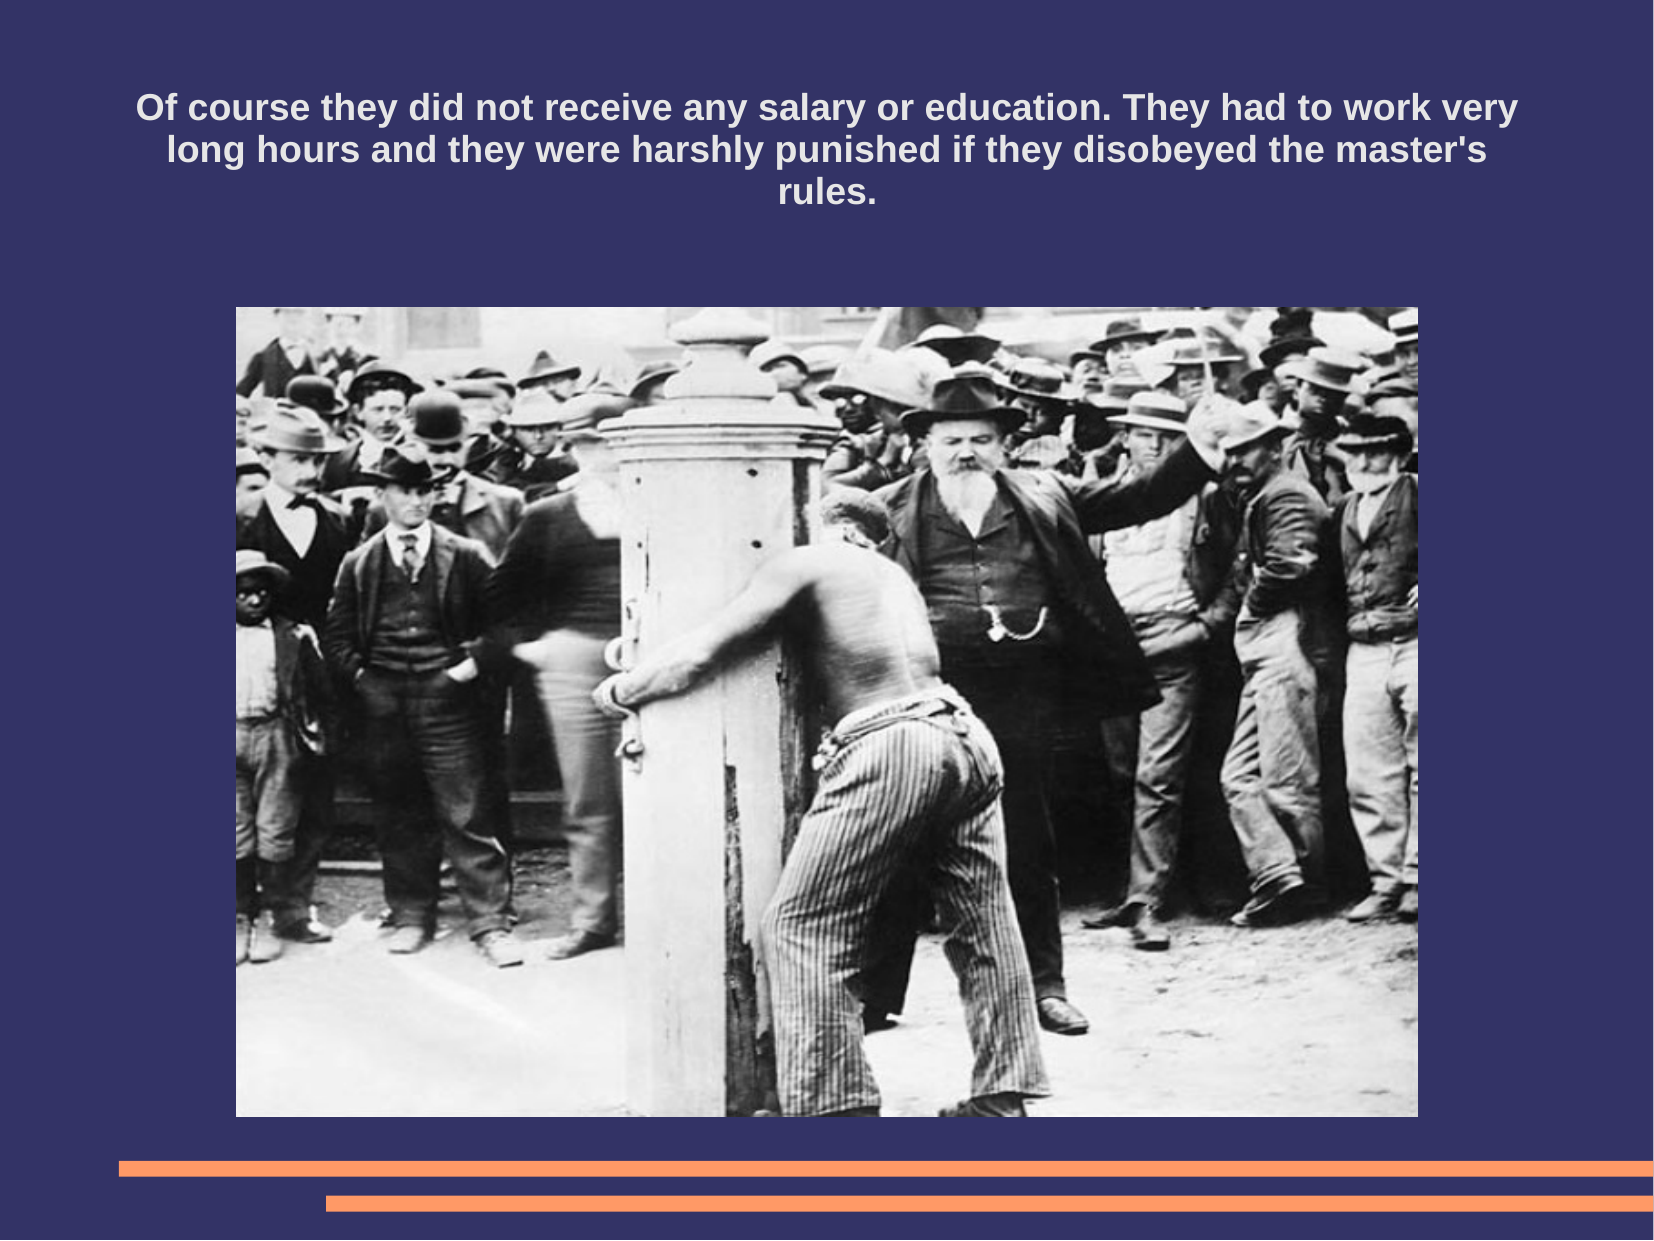

# Of course they did not receive any salary or education. They had to work very long hours and they were harshly punished if they disobeyed the master's rules.